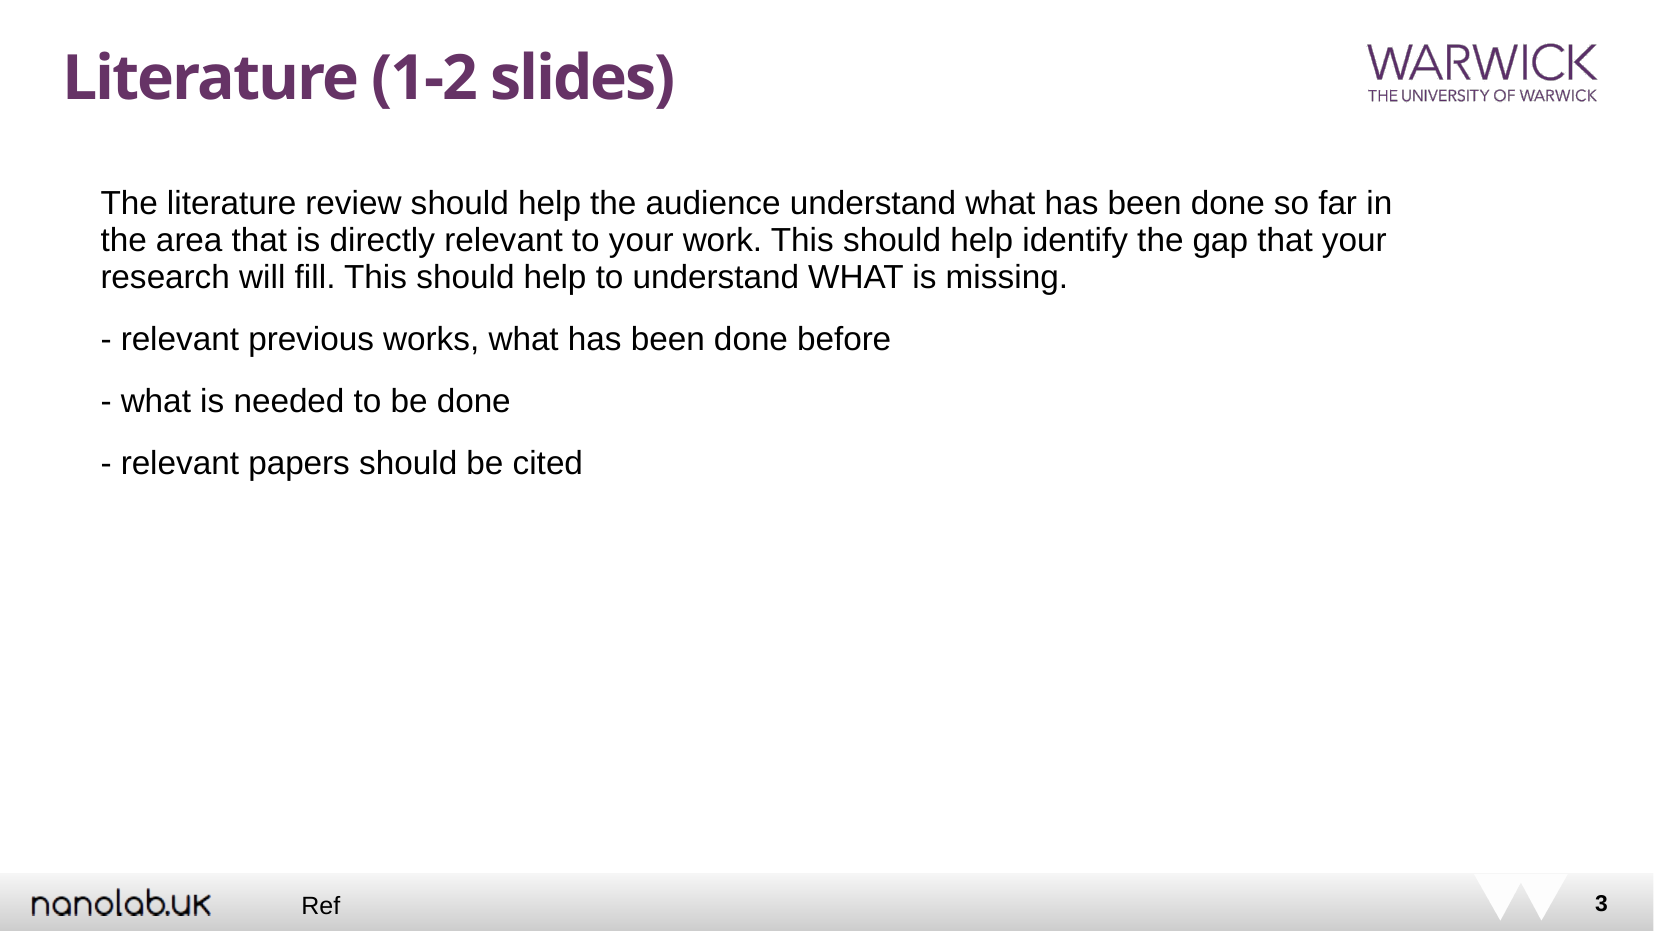

Literature (1-2 slides)
The literature review should help the audience understand what has been done so far in the area that is directly relevant to your work. This should help identify the gap that your research will fill. This should help to understand WHAT is missing.
- relevant previous works, what has been done before
- what is needed to be done
- relevant papers should be cited
Ref